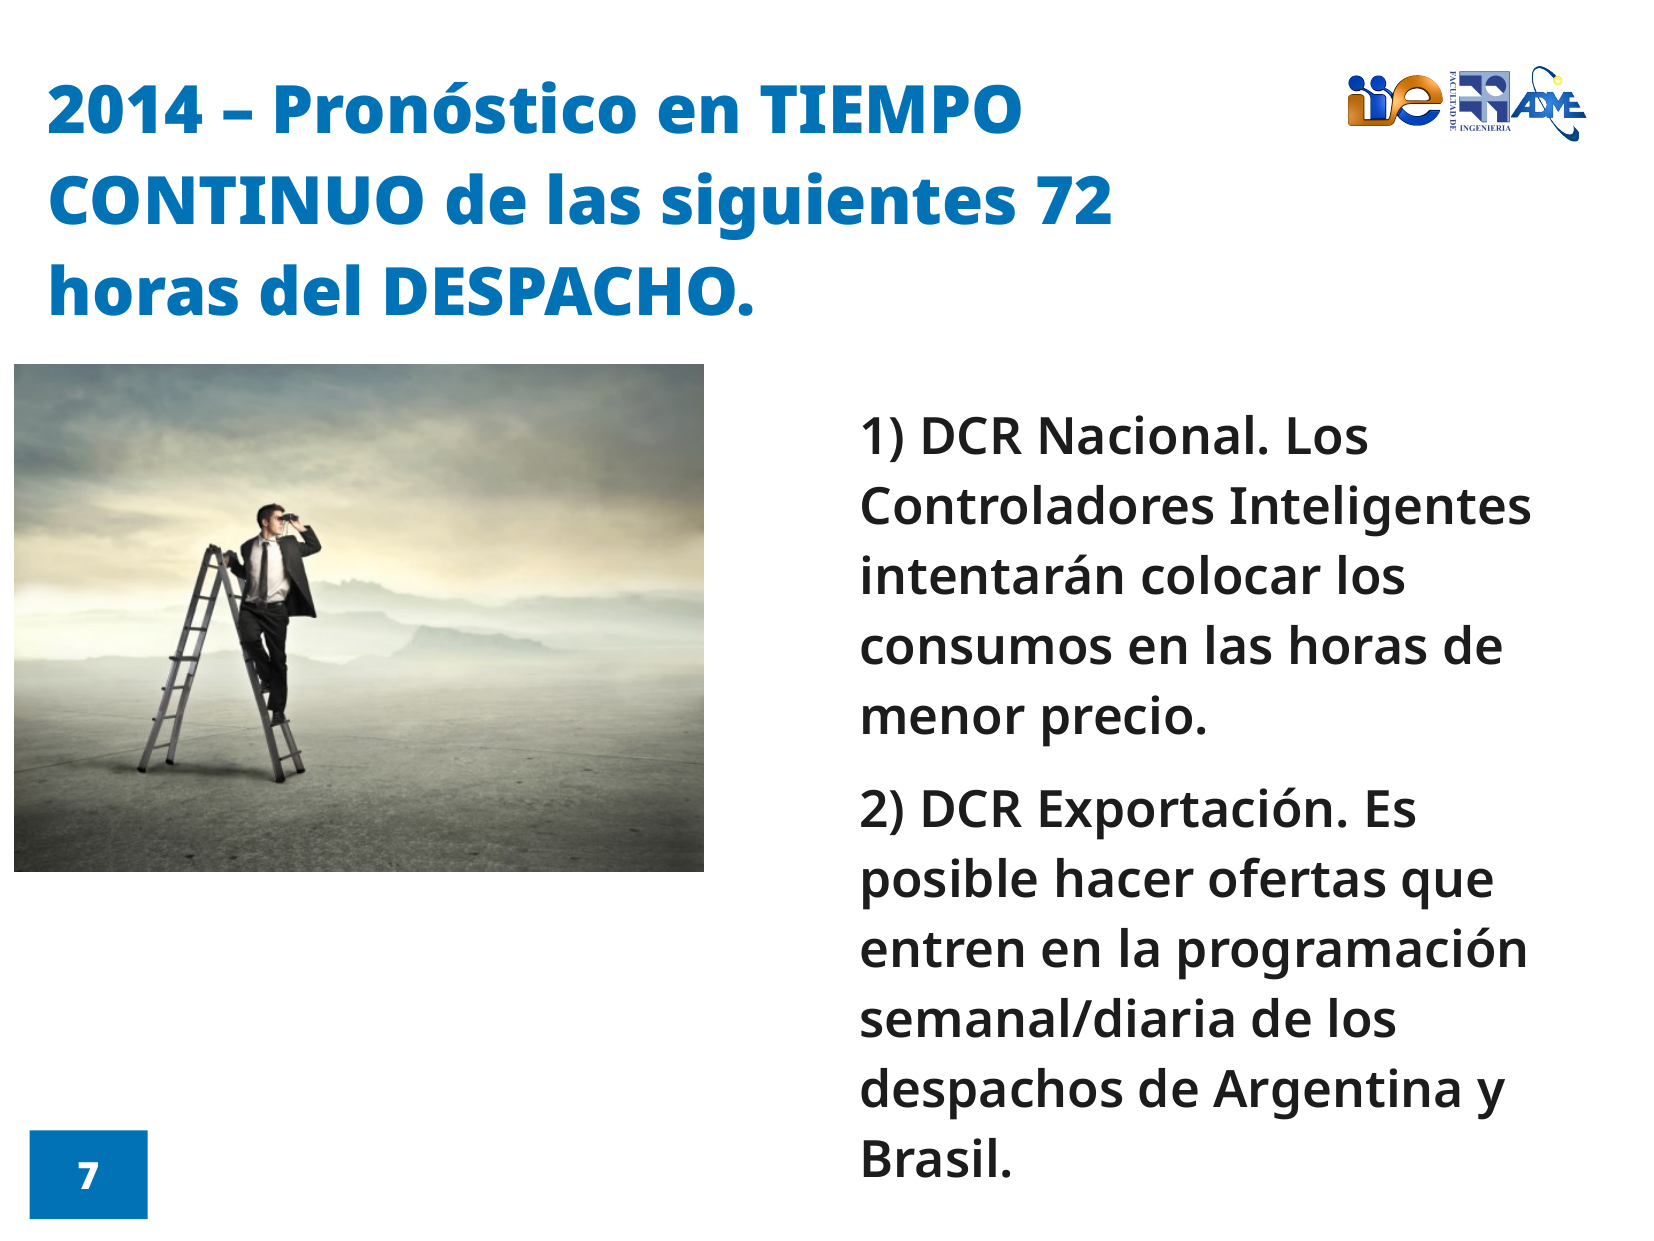

# 2014 – Pronóstico en TIEMPO CONTINUO de las siguientes 72 horas del DESPACHO.
1) DCR Nacional. Los Controladores Inteligentes intentarán colocar los consumos en las horas de menor precio.
2) DCR Exportación. Es posible hacer ofertas que entren en la programación semanal/diaria de los despachos de Argentina y Brasil.